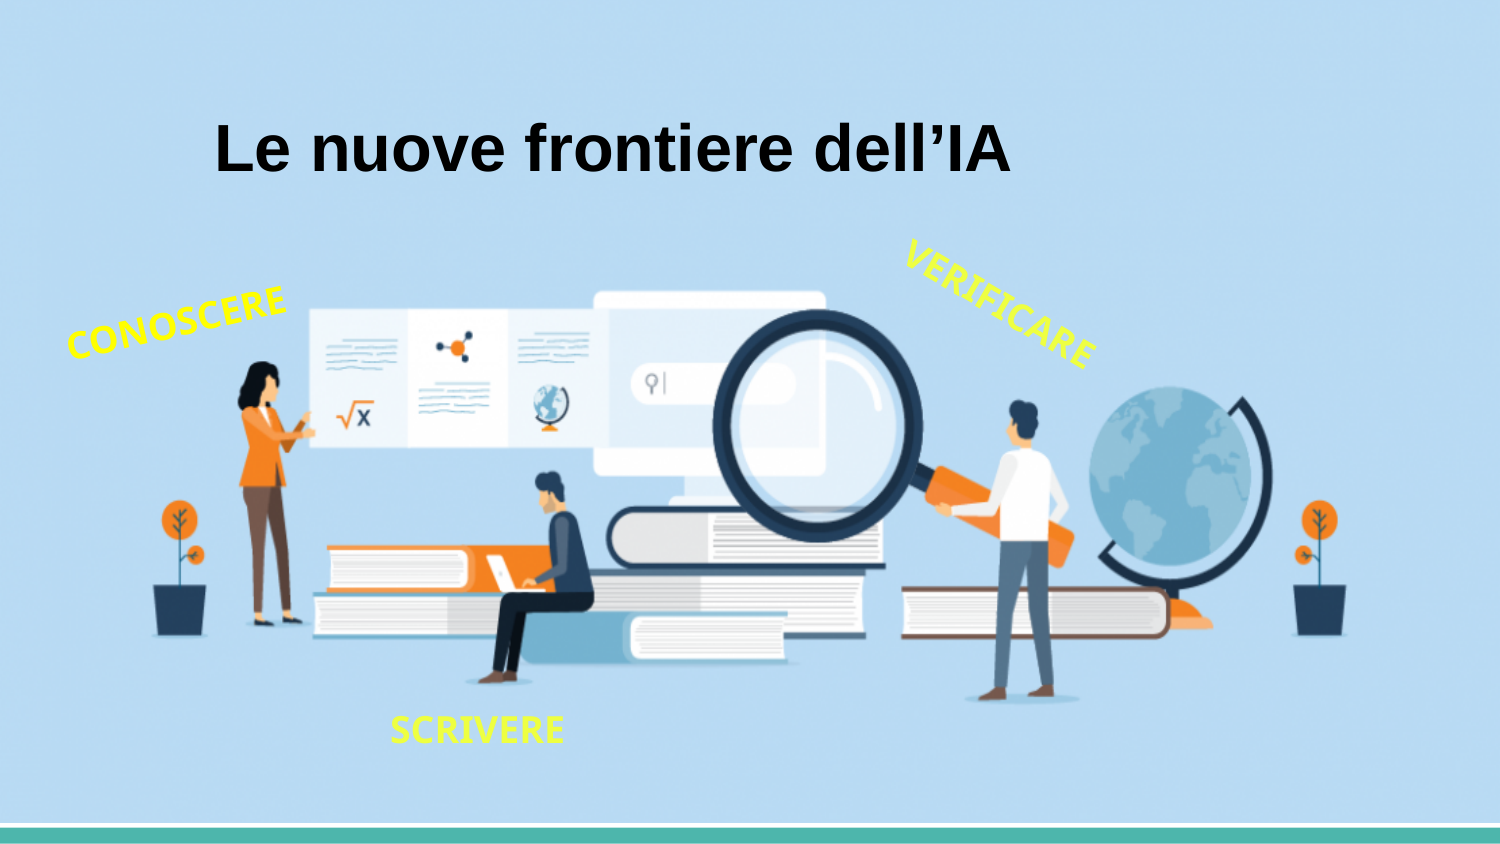

#
Le nuove frontiere dell’IA
CONOSCERE
VERIFICARE
SCRIVERE